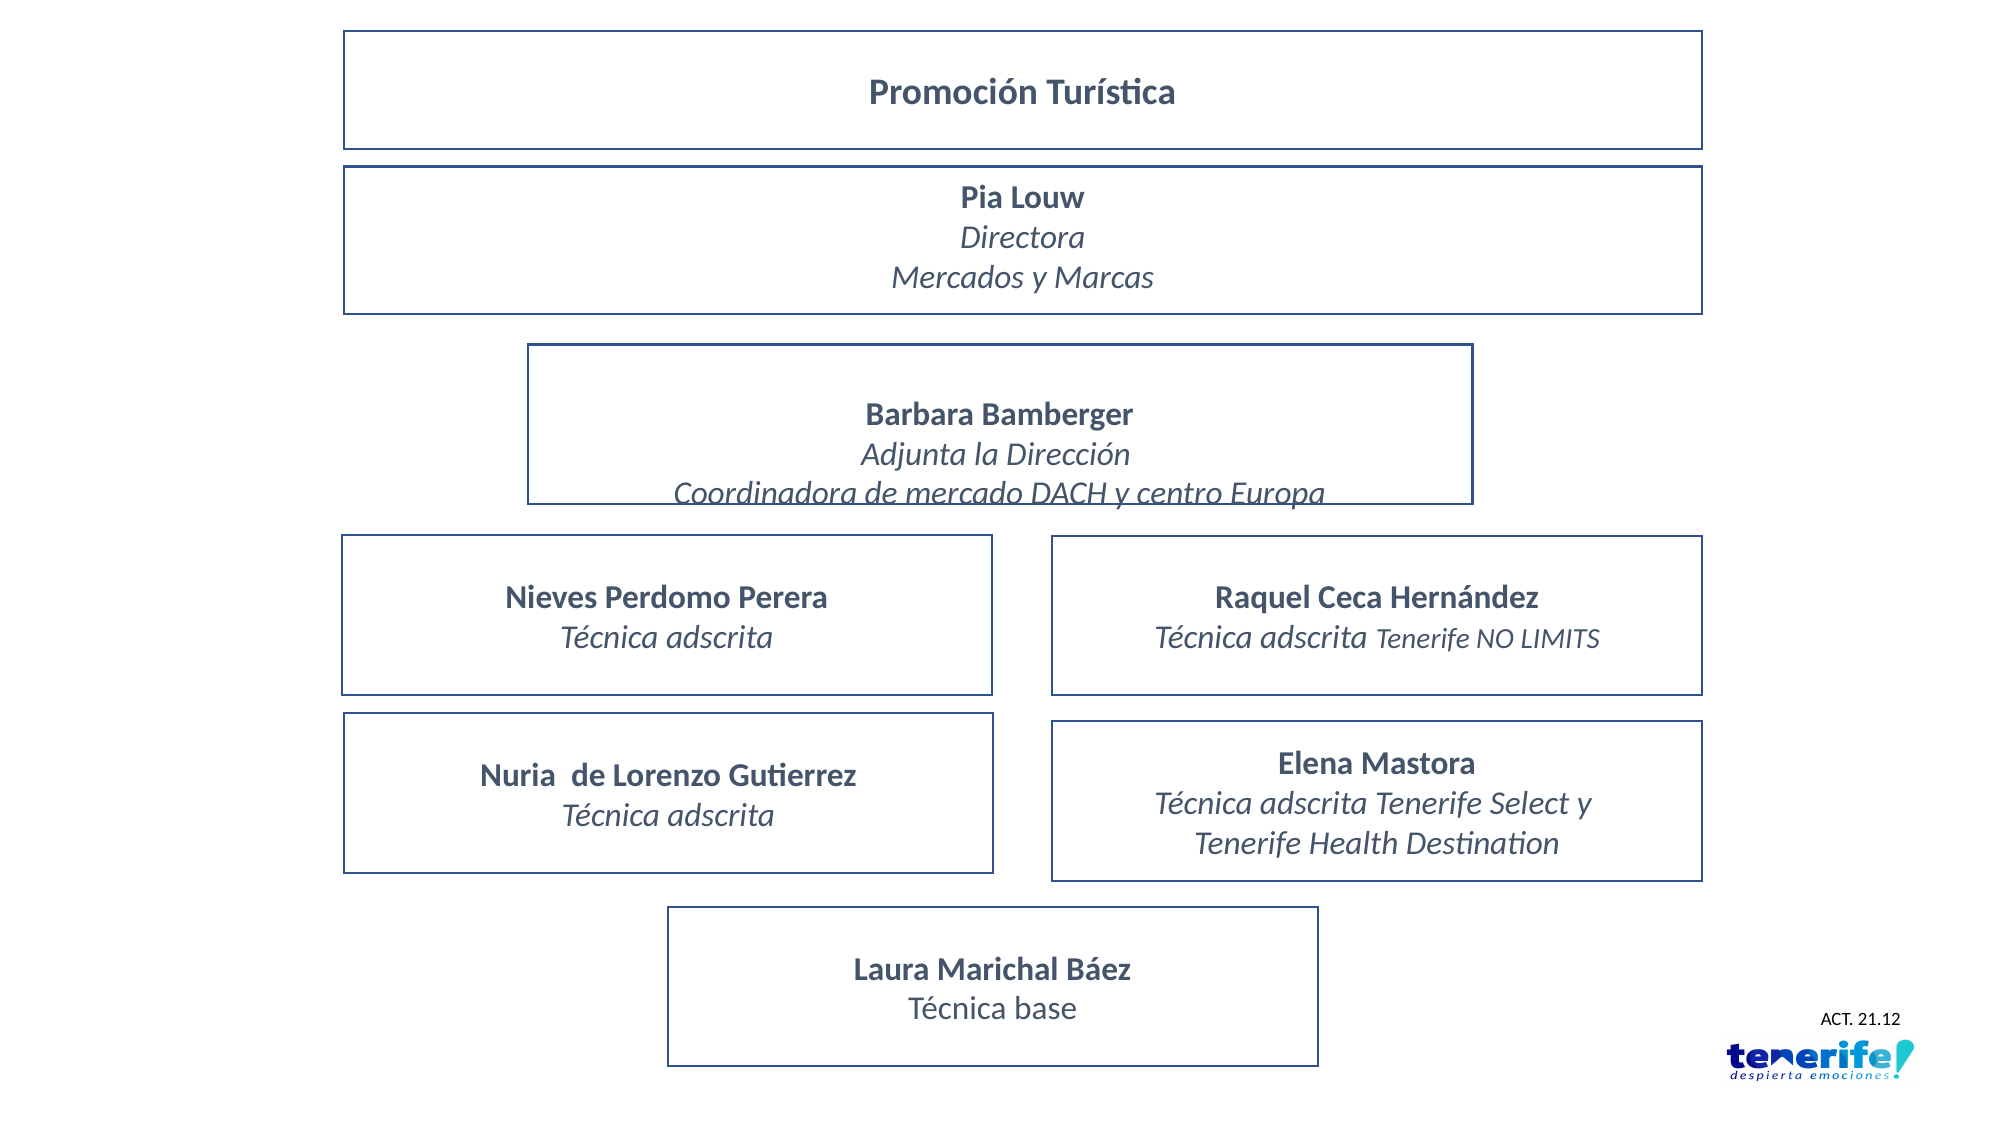

Promoción Turística
Pia Louw
Directora
Mercados y Marcas
Barbara Bamberger
Adjunta la Dirección
Coordinadora de mercado DACH y centro Europa
Nieves Perdomo Perera
Técnica adscrita
Raquel Ceca Hernández
Técnica adscrita Tenerife NO LIMITS
Nuria de Lorenzo Gutierrez
Técnica adscrita
Elena Mastora
Técnica adscrita Tenerife Select y
Tenerife Health Destination
Laura Marichal Báez
Técnica base
ACT. 21.12